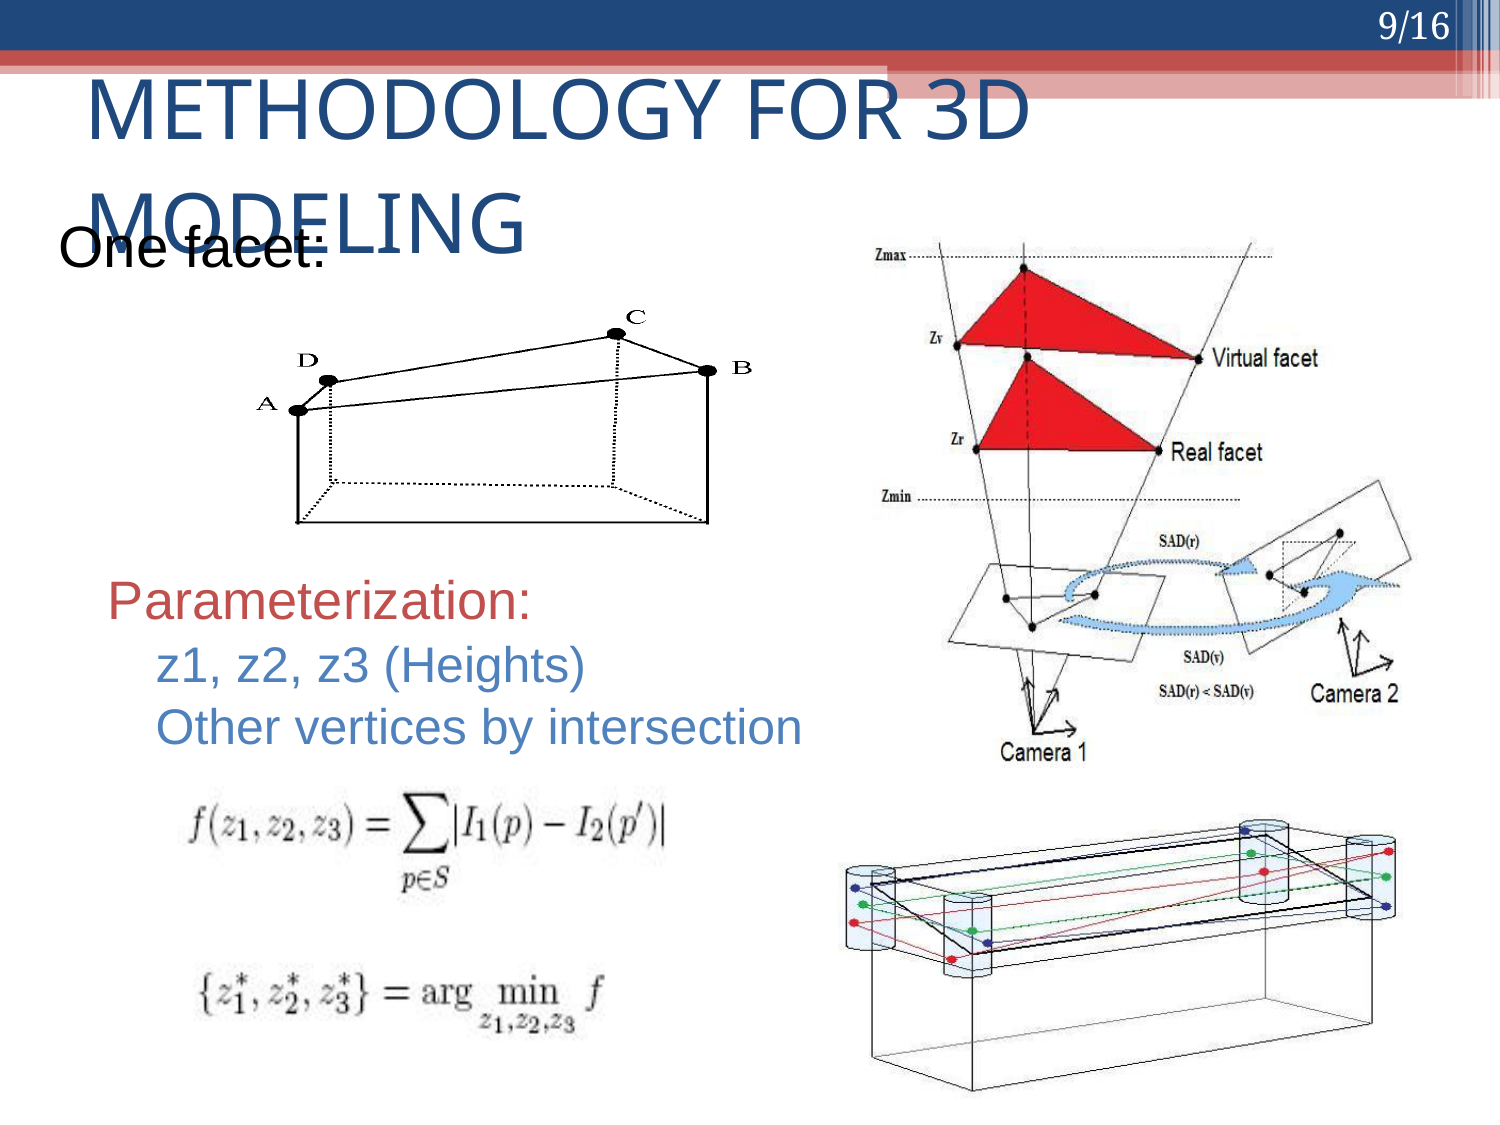

# METHODOLOGY FOR 3D MODELING
One facet:
Parameterization:
z1, z2, z3 (Heights)
Other vertices by intersection